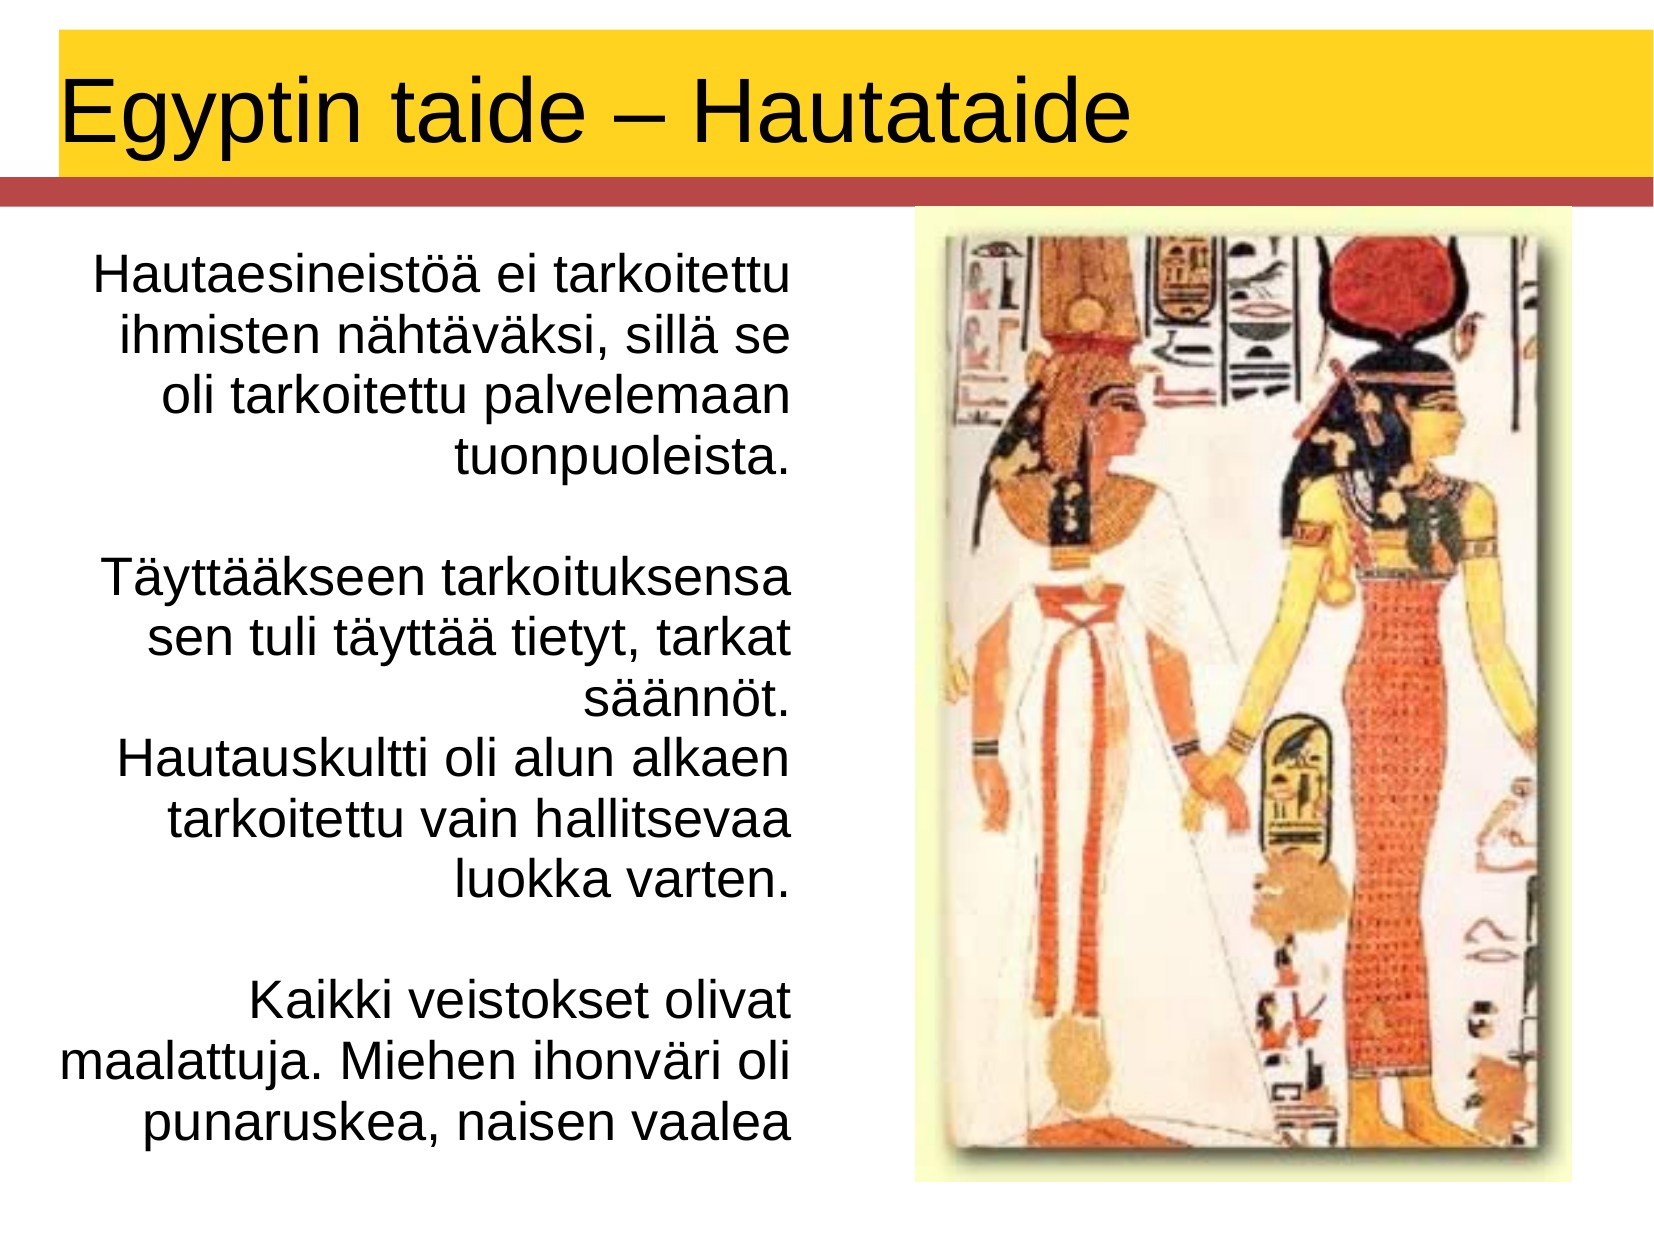

# Egyptin taide – Hautataide
Hautaesineistöä ei tarkoitettu ihmisten nähtäväksi, sillä se oli tarkoitettu palvelemaan tuonpuoleista.
Täyttääkseen tarkoituksensa sen tuli täyttää tietyt, tarkat säännöt.
Hautauskultti oli alun alkaen tarkoitettu vain hallitsevaa luokka varten.
Kaikki veistokset olivat maalattuja. Miehen ihonväri oli punaruskea, naisen vaalea